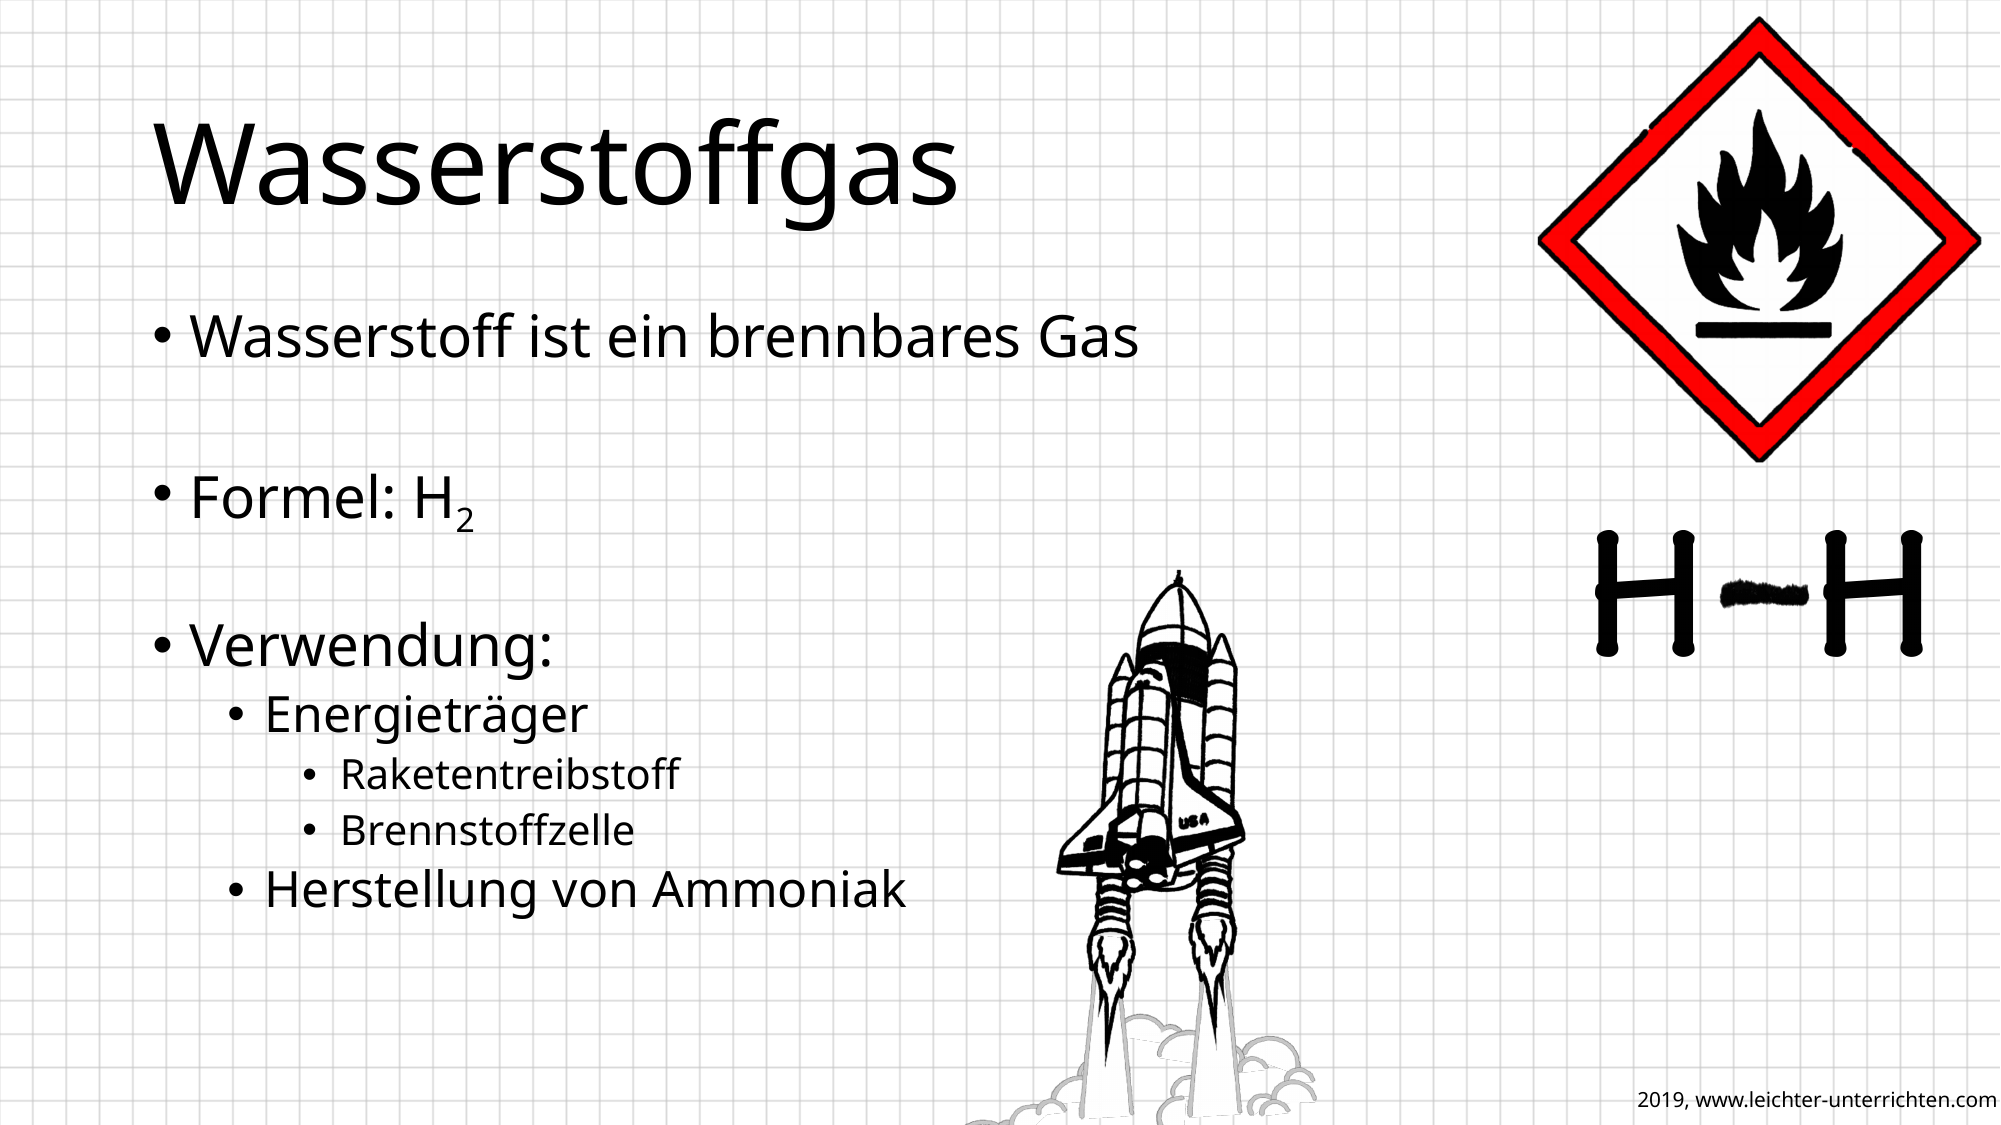

# Wasserstoffgas
Wasserstoff ist ein brennbares Gas
Formel: H2
Verwendung:
Energieträger
Raketentreibstoff
Brennstoffzelle
Herstellung von Ammoniak